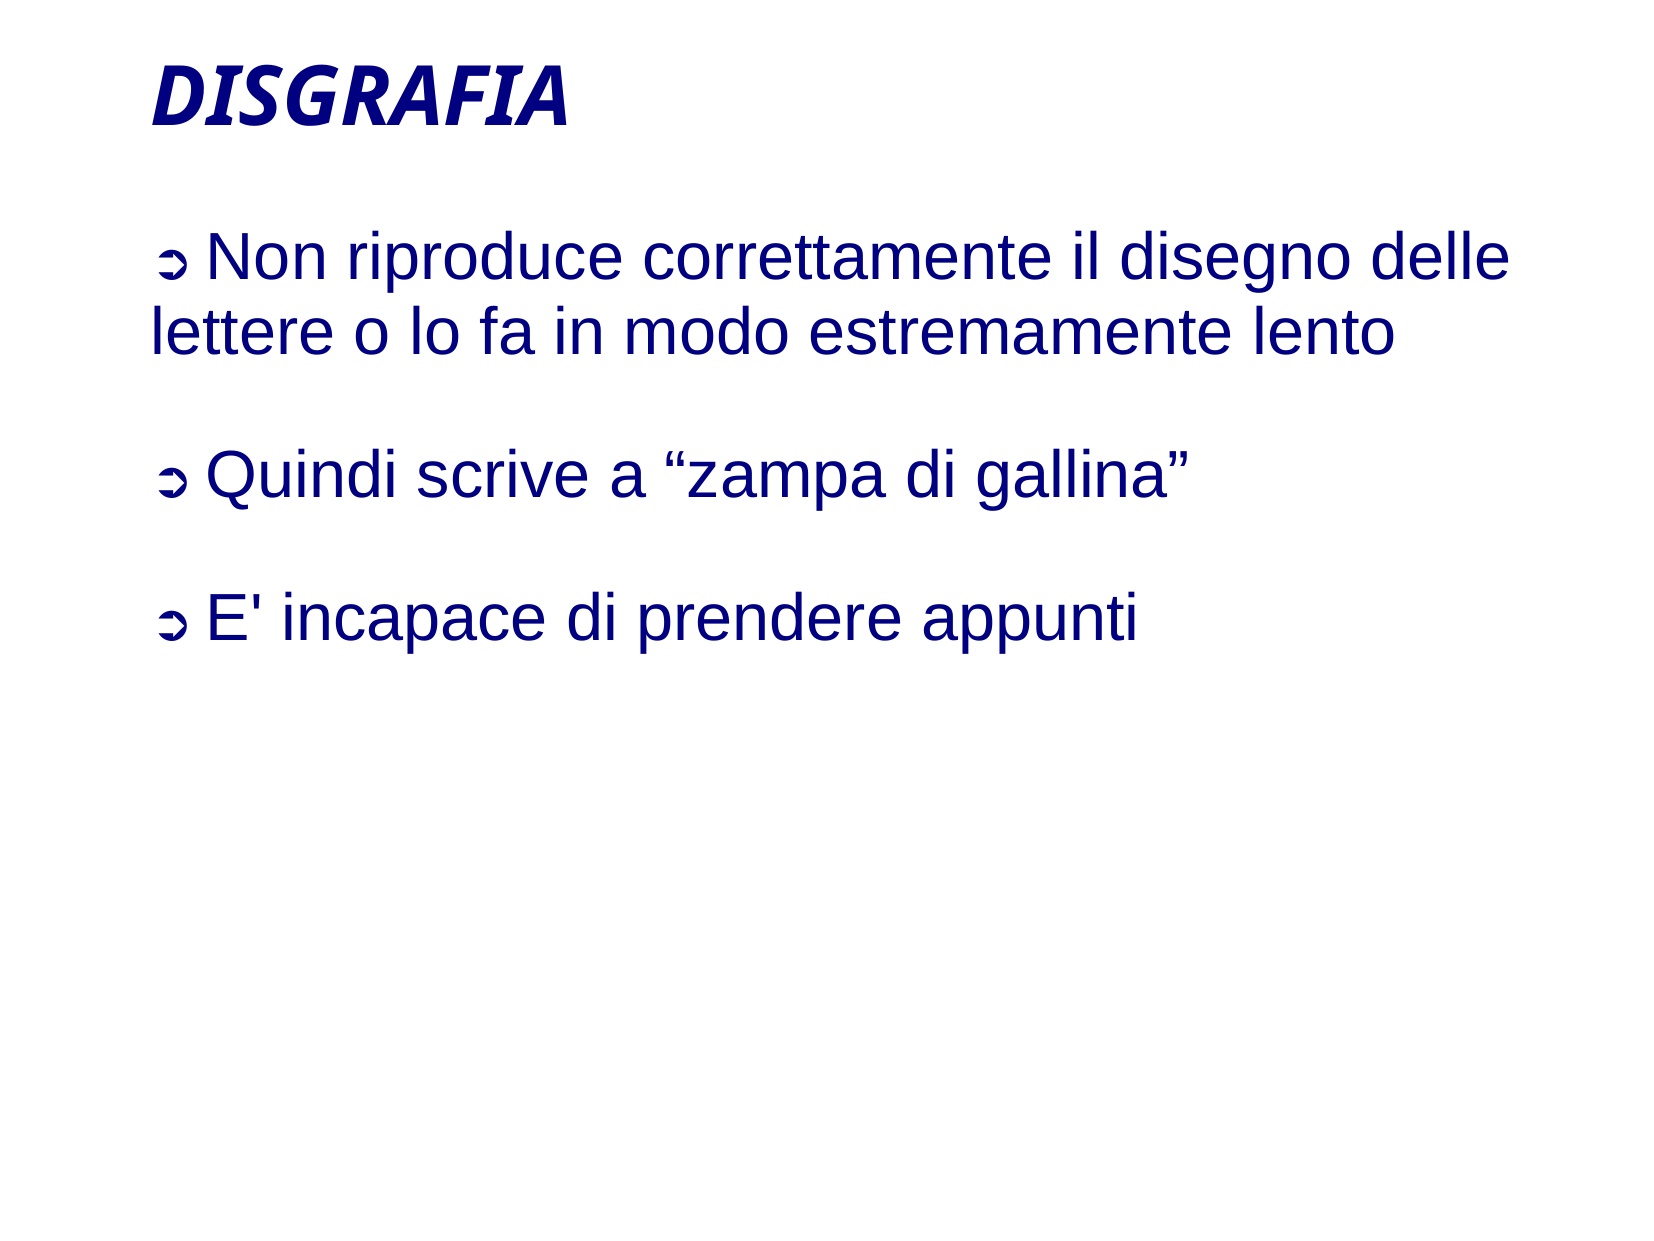

DISGRAFIA
➲ Non riproduce correttamente il disegno delle
lettere o lo fa in modo estremamente lento
➲ Quindi scrive a “zampa di gallina”
➲ E' incapace di prendere appunti